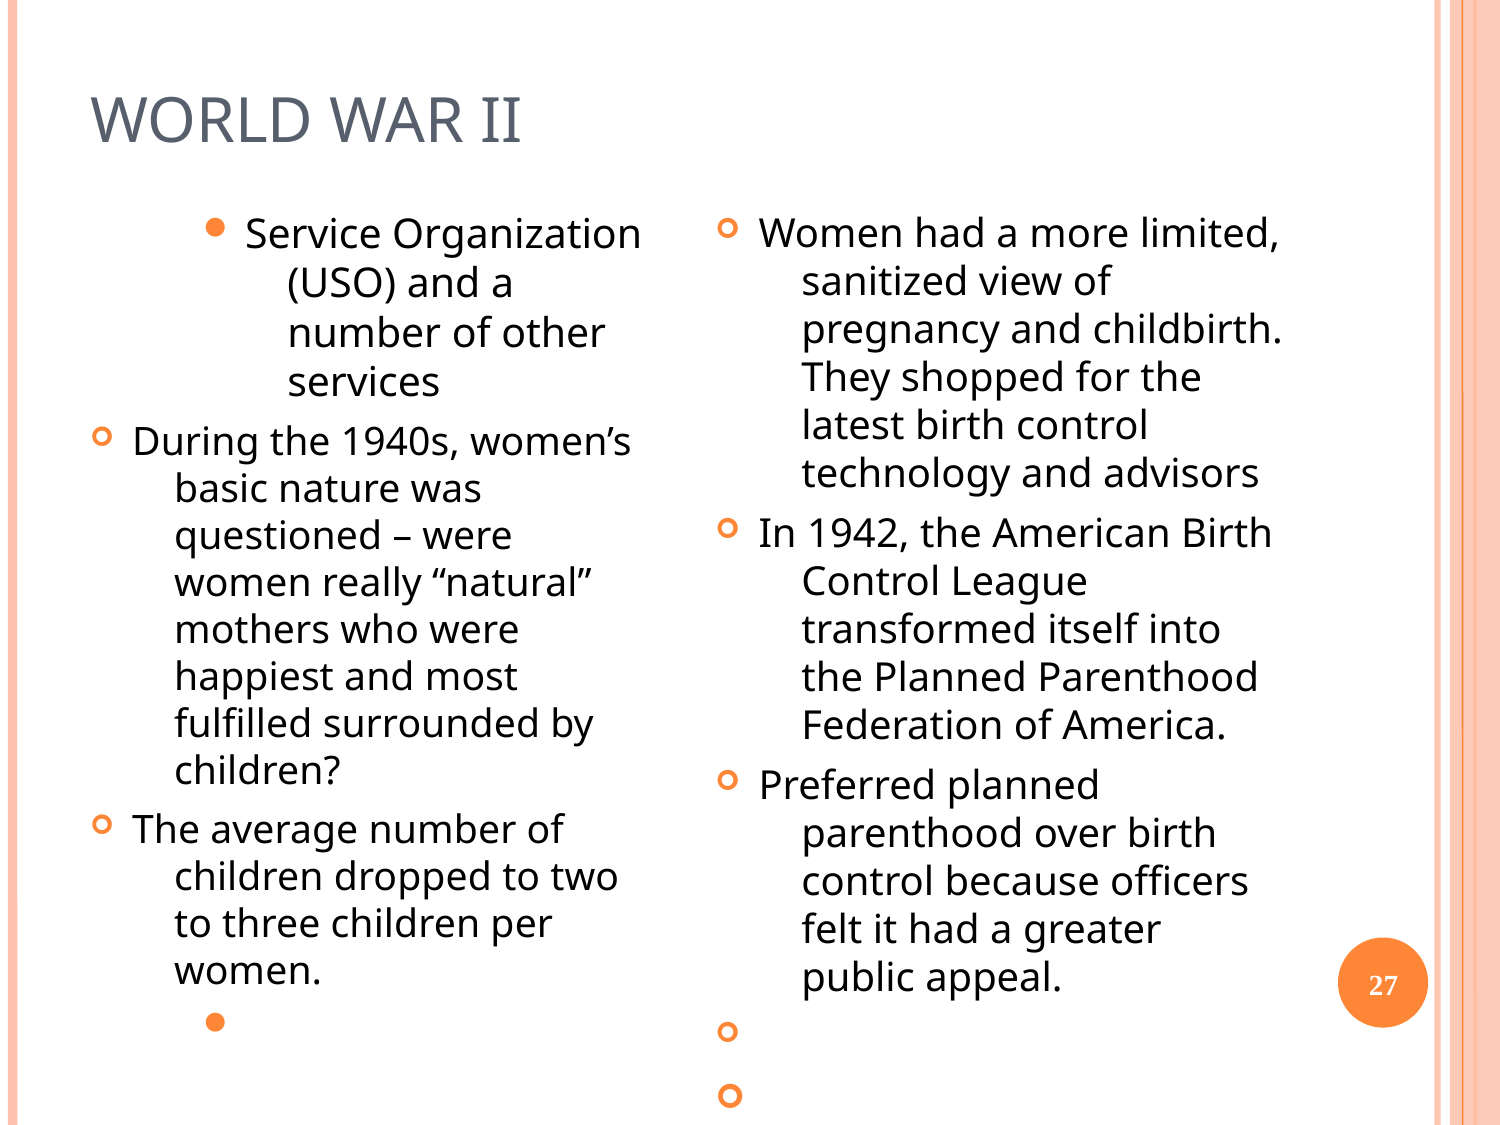

# World War II
Service Organization (USO) and a number of other services
During the 1940s, women’s basic nature was questioned – were women really “natural” mothers who were happiest and most fulfilled surrounded by children?
The average number of children dropped to two to three children per women.
Women had a more limited, sanitized view of pregnancy and childbirth. They shopped for the latest birth control technology and advisors
In 1942, the American Birth Control League transformed itself into the Planned Parenthood Federation of America.
Preferred planned parenthood over birth control because officers felt it had a greater public appeal.